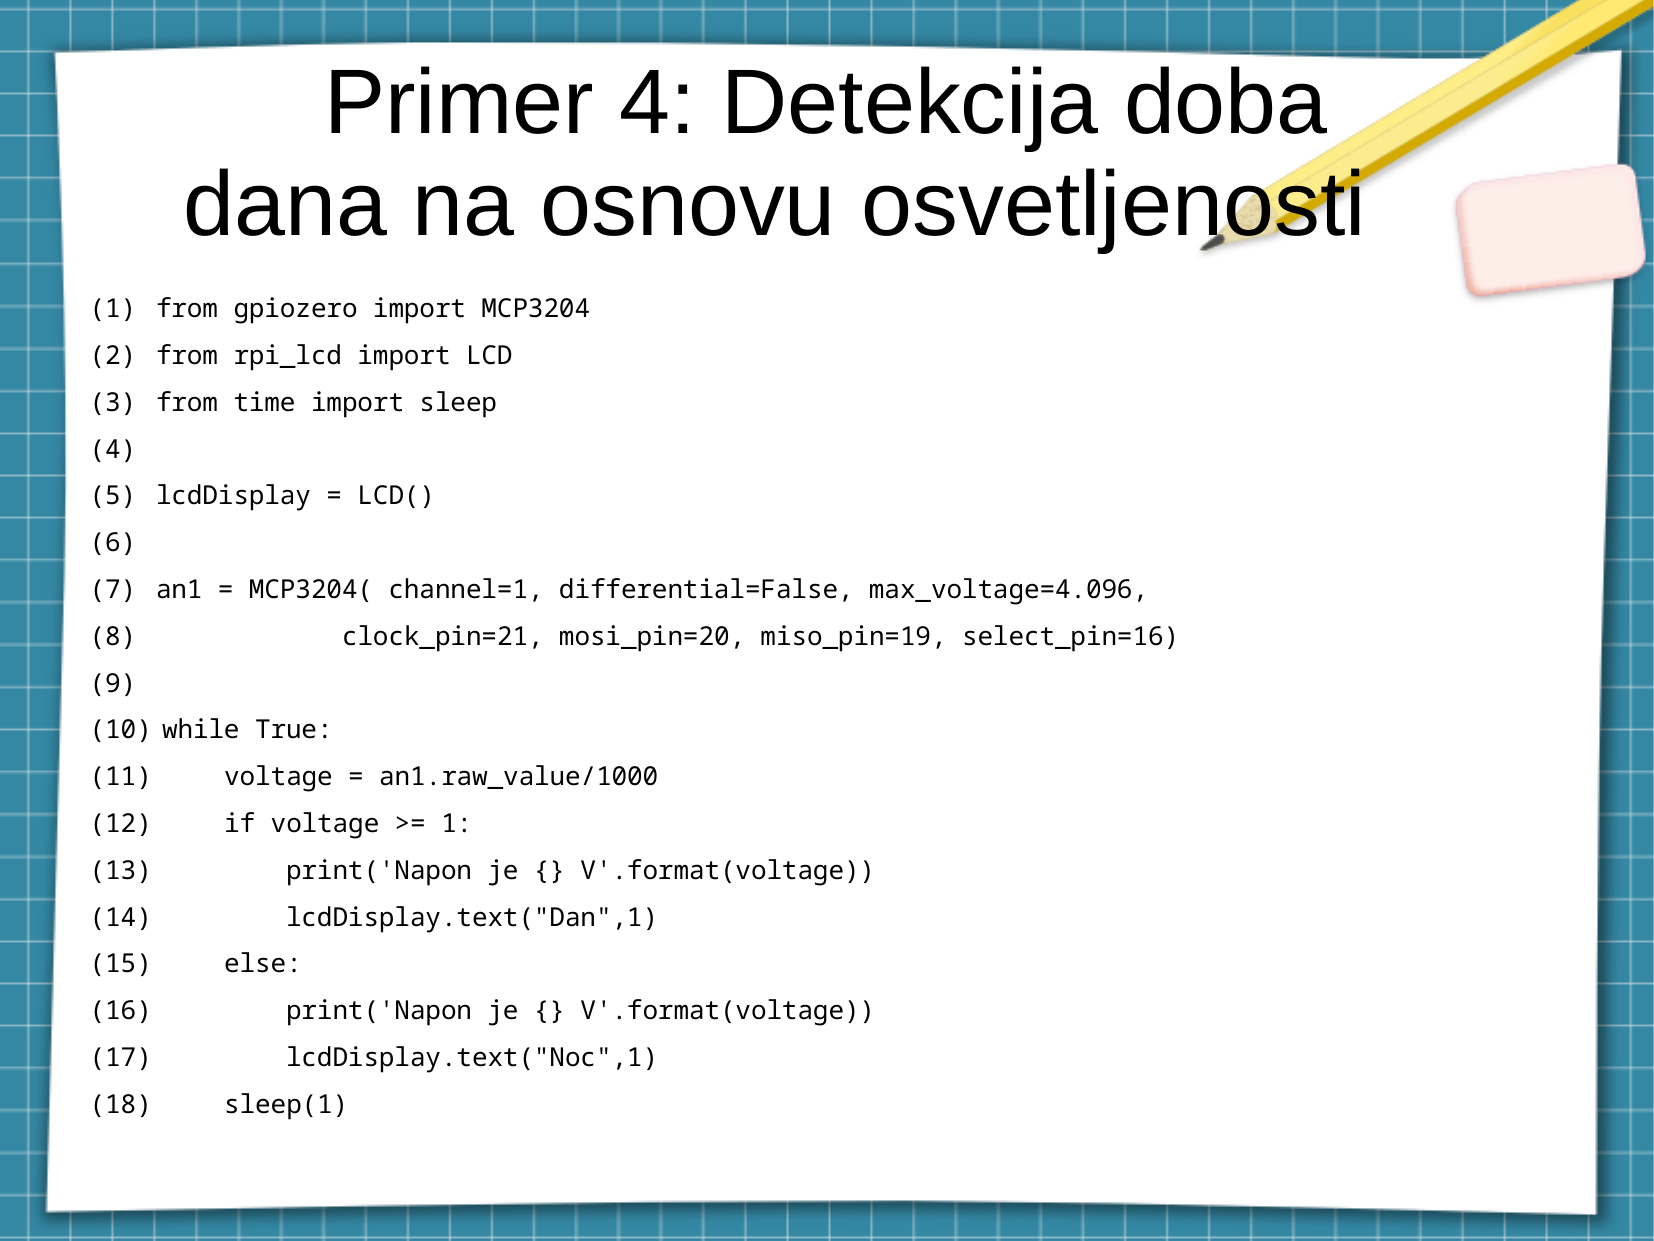

# Primer 4: Detekcija doba dana na osnovu osvetljenosti
from gpiozero import MCP3204
from rpi_lcd import LCD
from time import sleep
lcdDisplay = LCD()
an1 = MCP3204( channel=1, differential=False, max_voltage=4.096,
 clock_pin=21, mosi_pin=20, miso_pin=19, select_pin=16)
while True:
 voltage = an1.raw_value/1000
 if voltage >= 1:
 print('Napon je {} V'.format(voltage))
 lcdDisplay.text("Dan",1)
 else:
 print('Napon je {} V'.format(voltage))
 lcdDisplay.text("Noc",1)
 sleep(1)